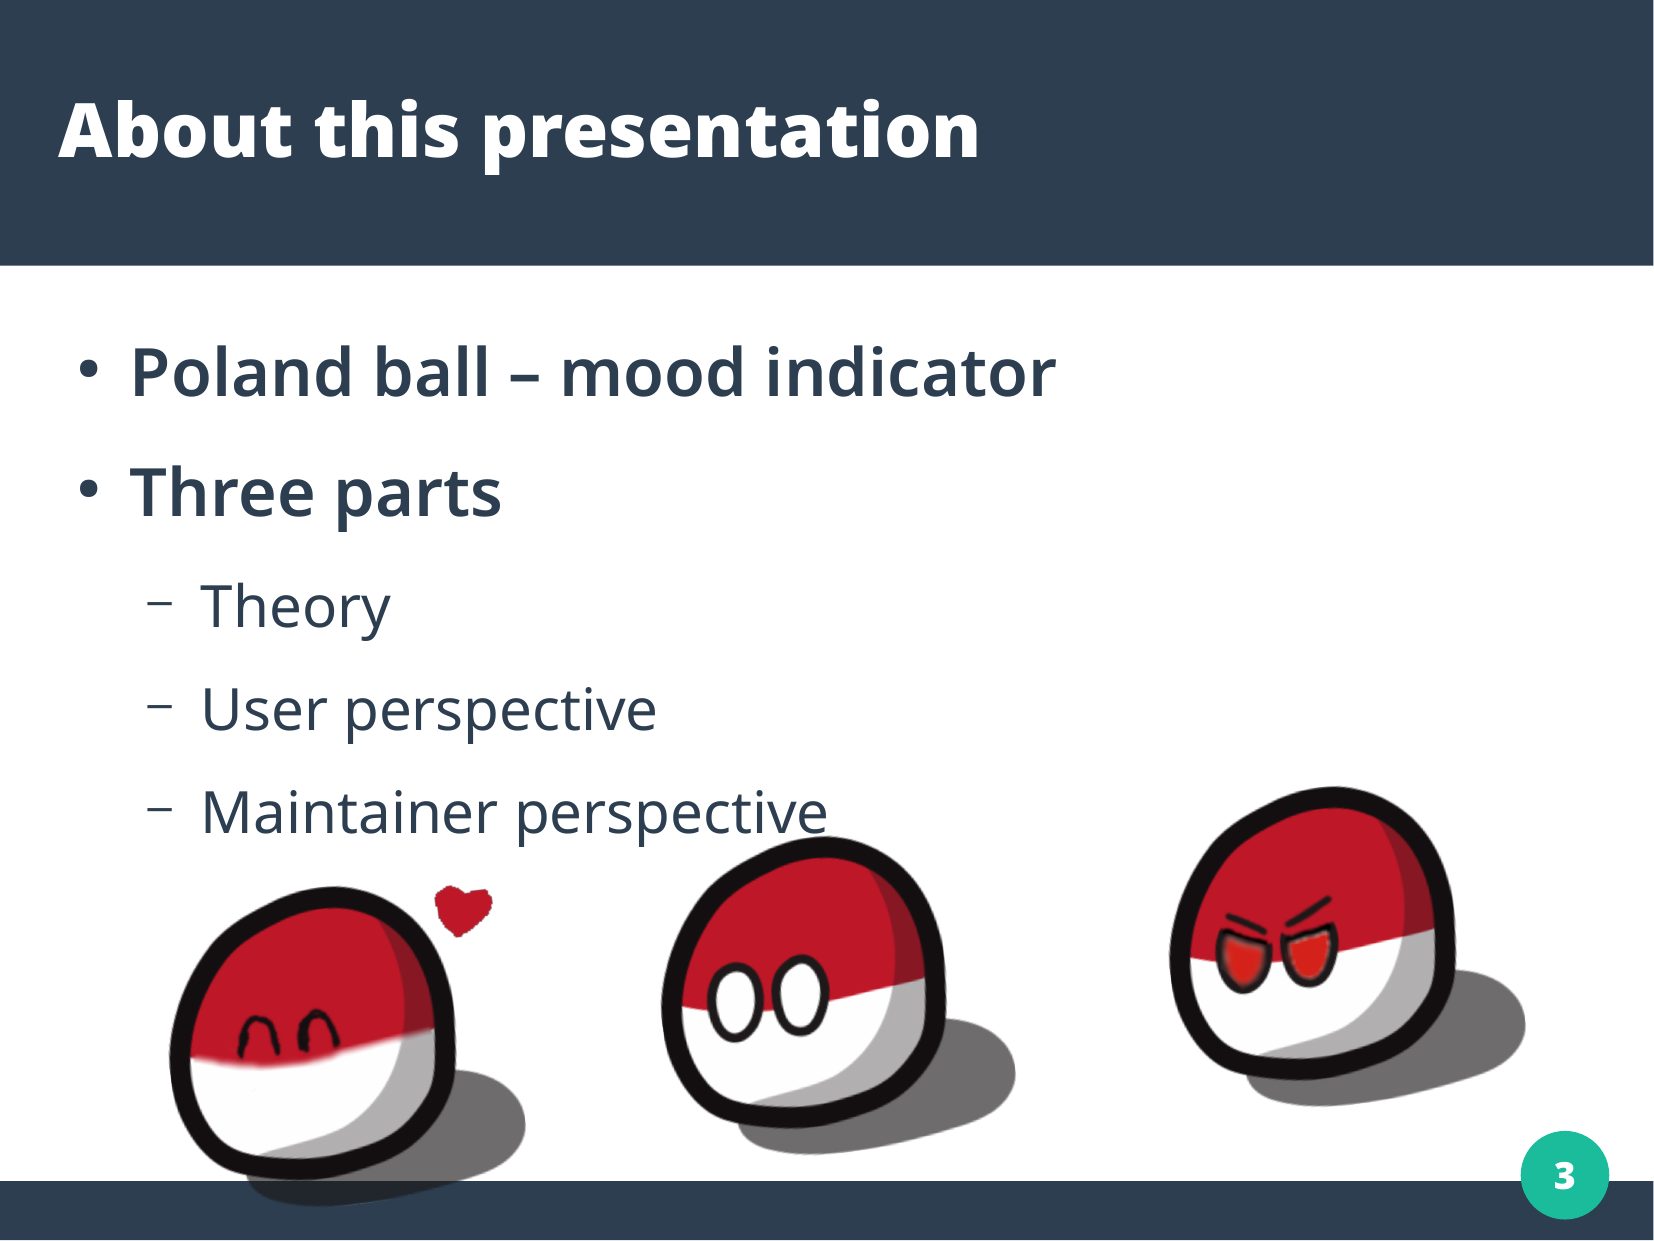

# About this presentation
Poland ball – mood indicator
Three parts
Theory
User perspective
Maintainer perspective
3